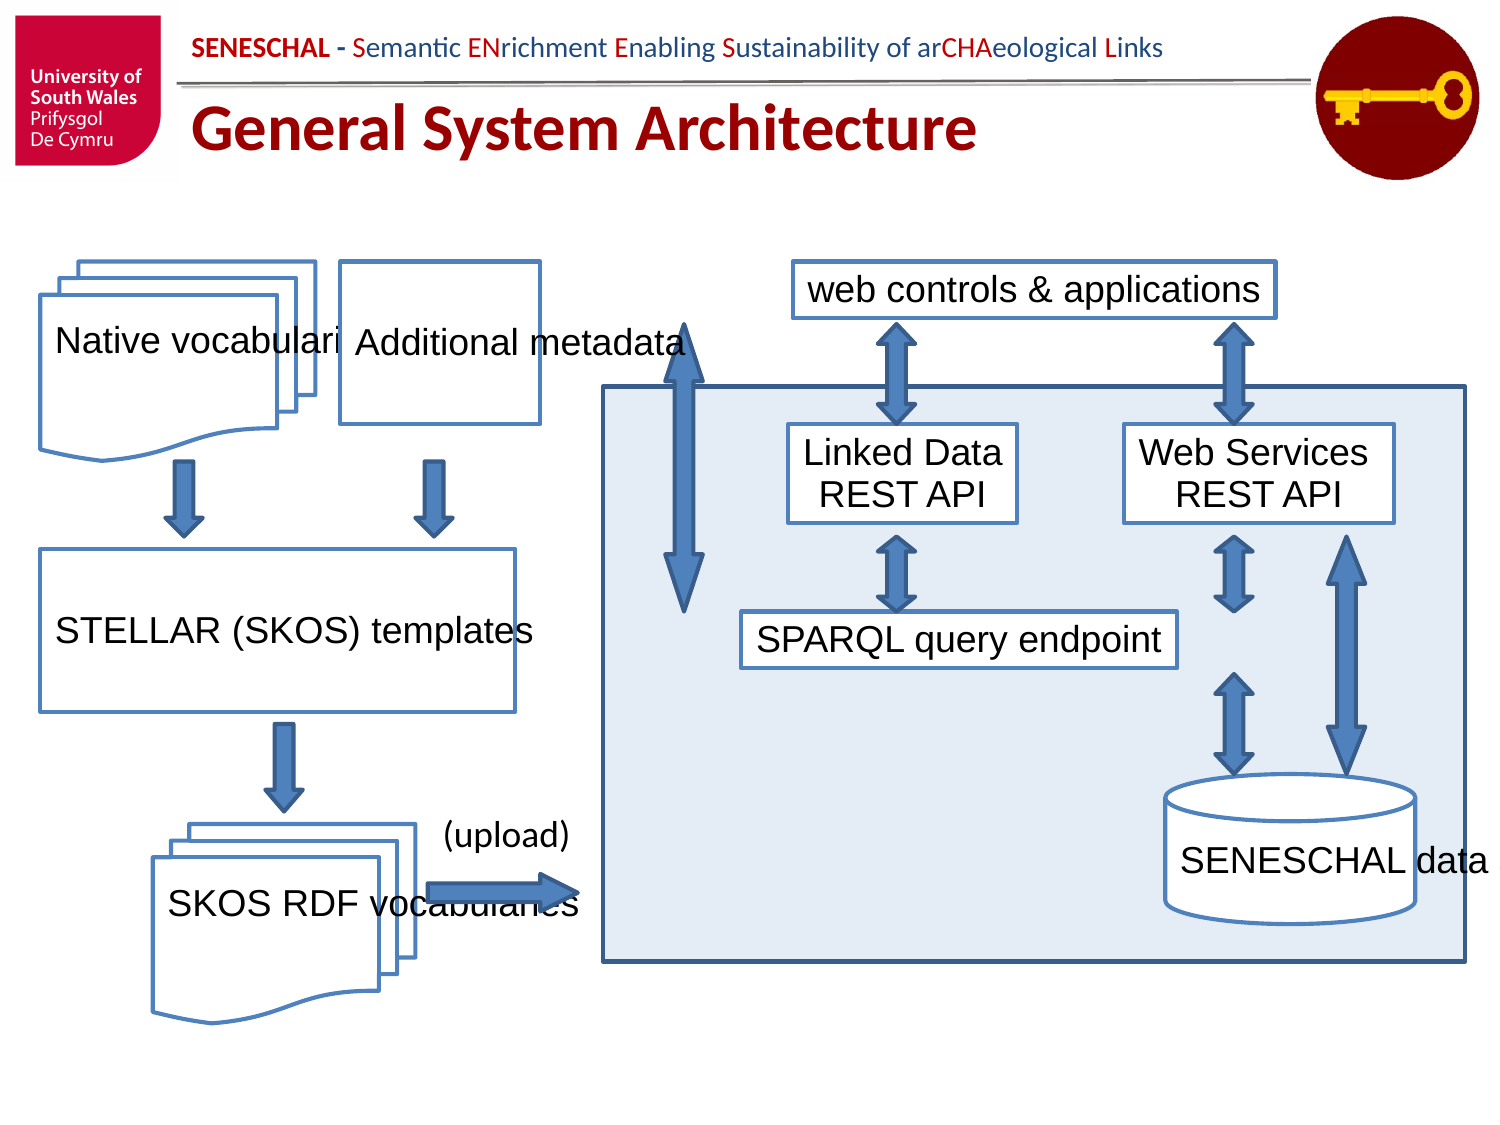

SENESCHAL - Semantic ENrichment Enabling Sustainability of arCHAeological Links
# General System Architecture
Native vocabularies
Additional metadata
web controls & applications
Linked Data
REST API
Web Services
REST API
STELLAR (SKOS) templates
SPARQL query endpoint
SENESCHAL data store
(upload)
SKOS RDF vocabularies